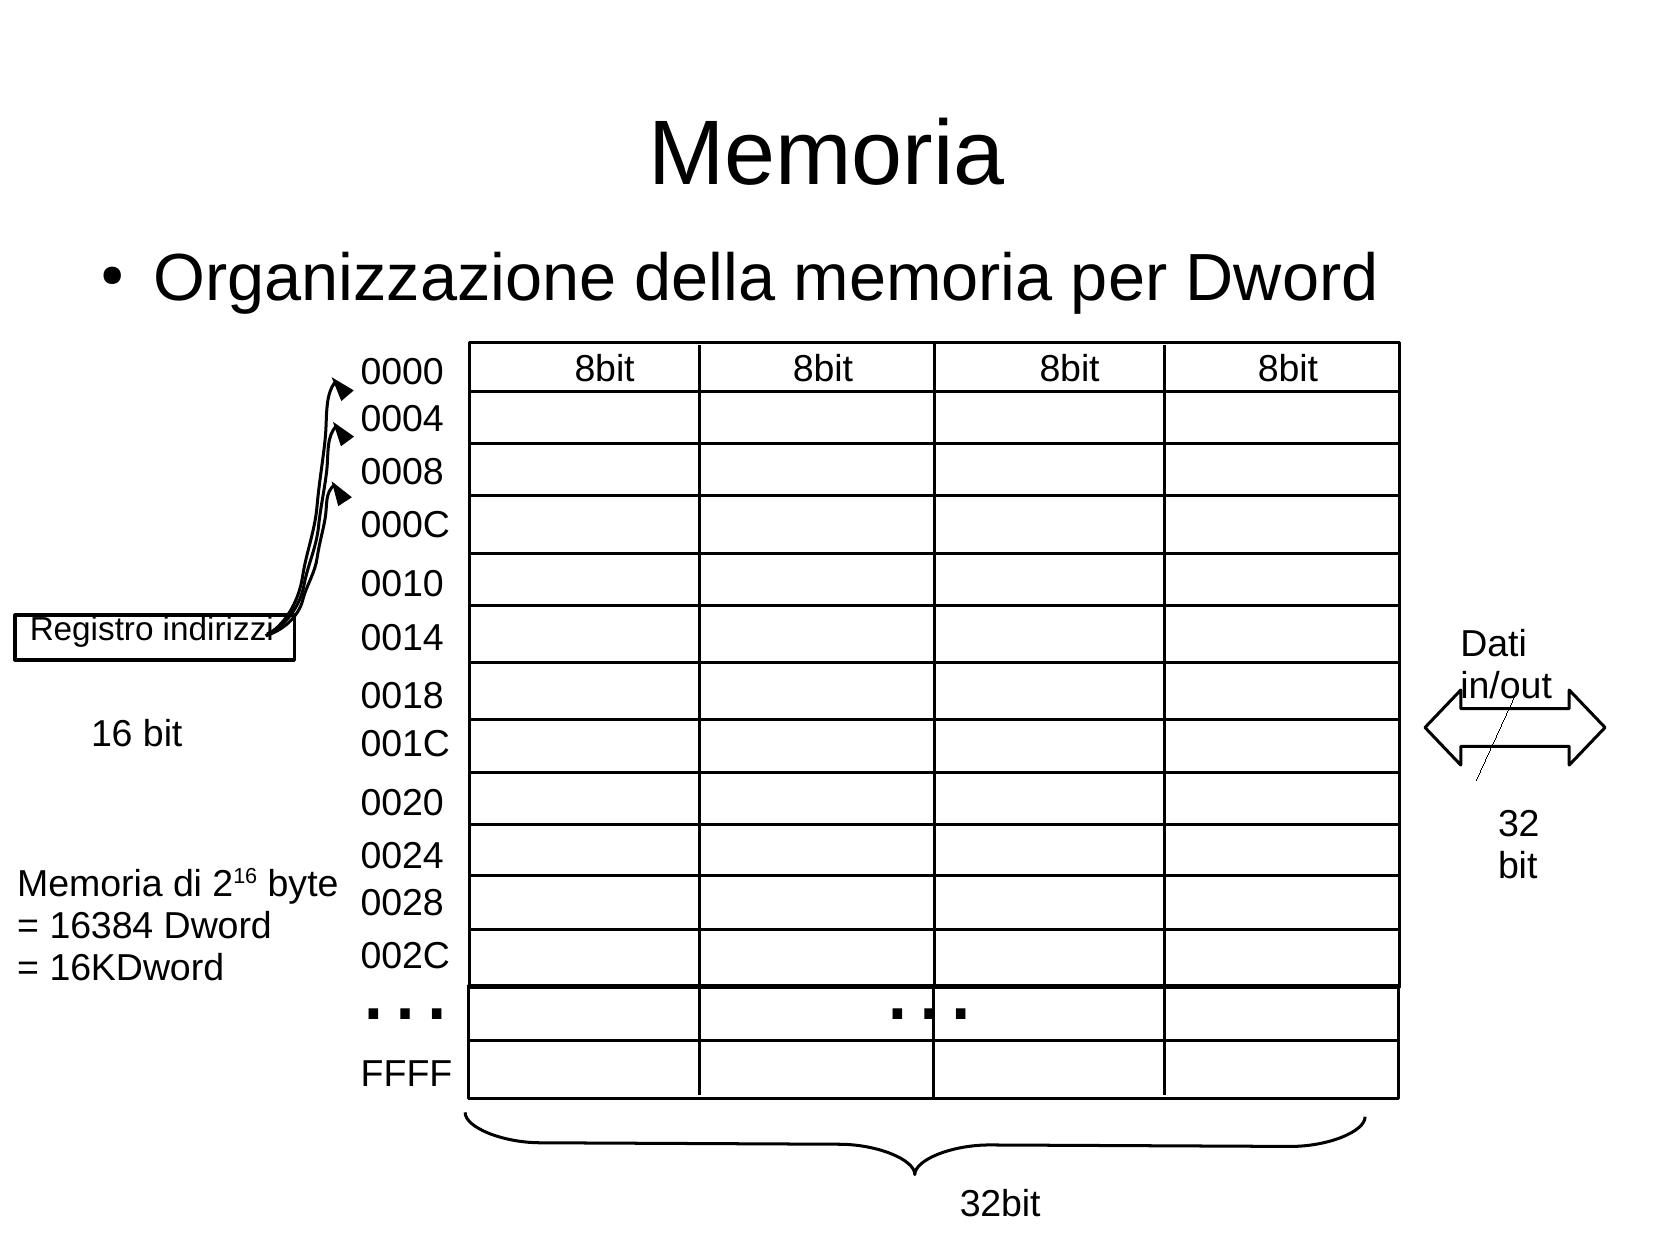

# Memoria
Organizzazione della memoria per Dword
8bit
8bit
8bit
8bit
0000
0004
0008
000C
0010
Registro indirizzi
0014
Dati in/out
0018
16 bit
001C
0020
32 bit
0024
Memoria di 216 byte = 16384 Dword
= 16KDword
0028
…
…
002C
FFFF
32bit